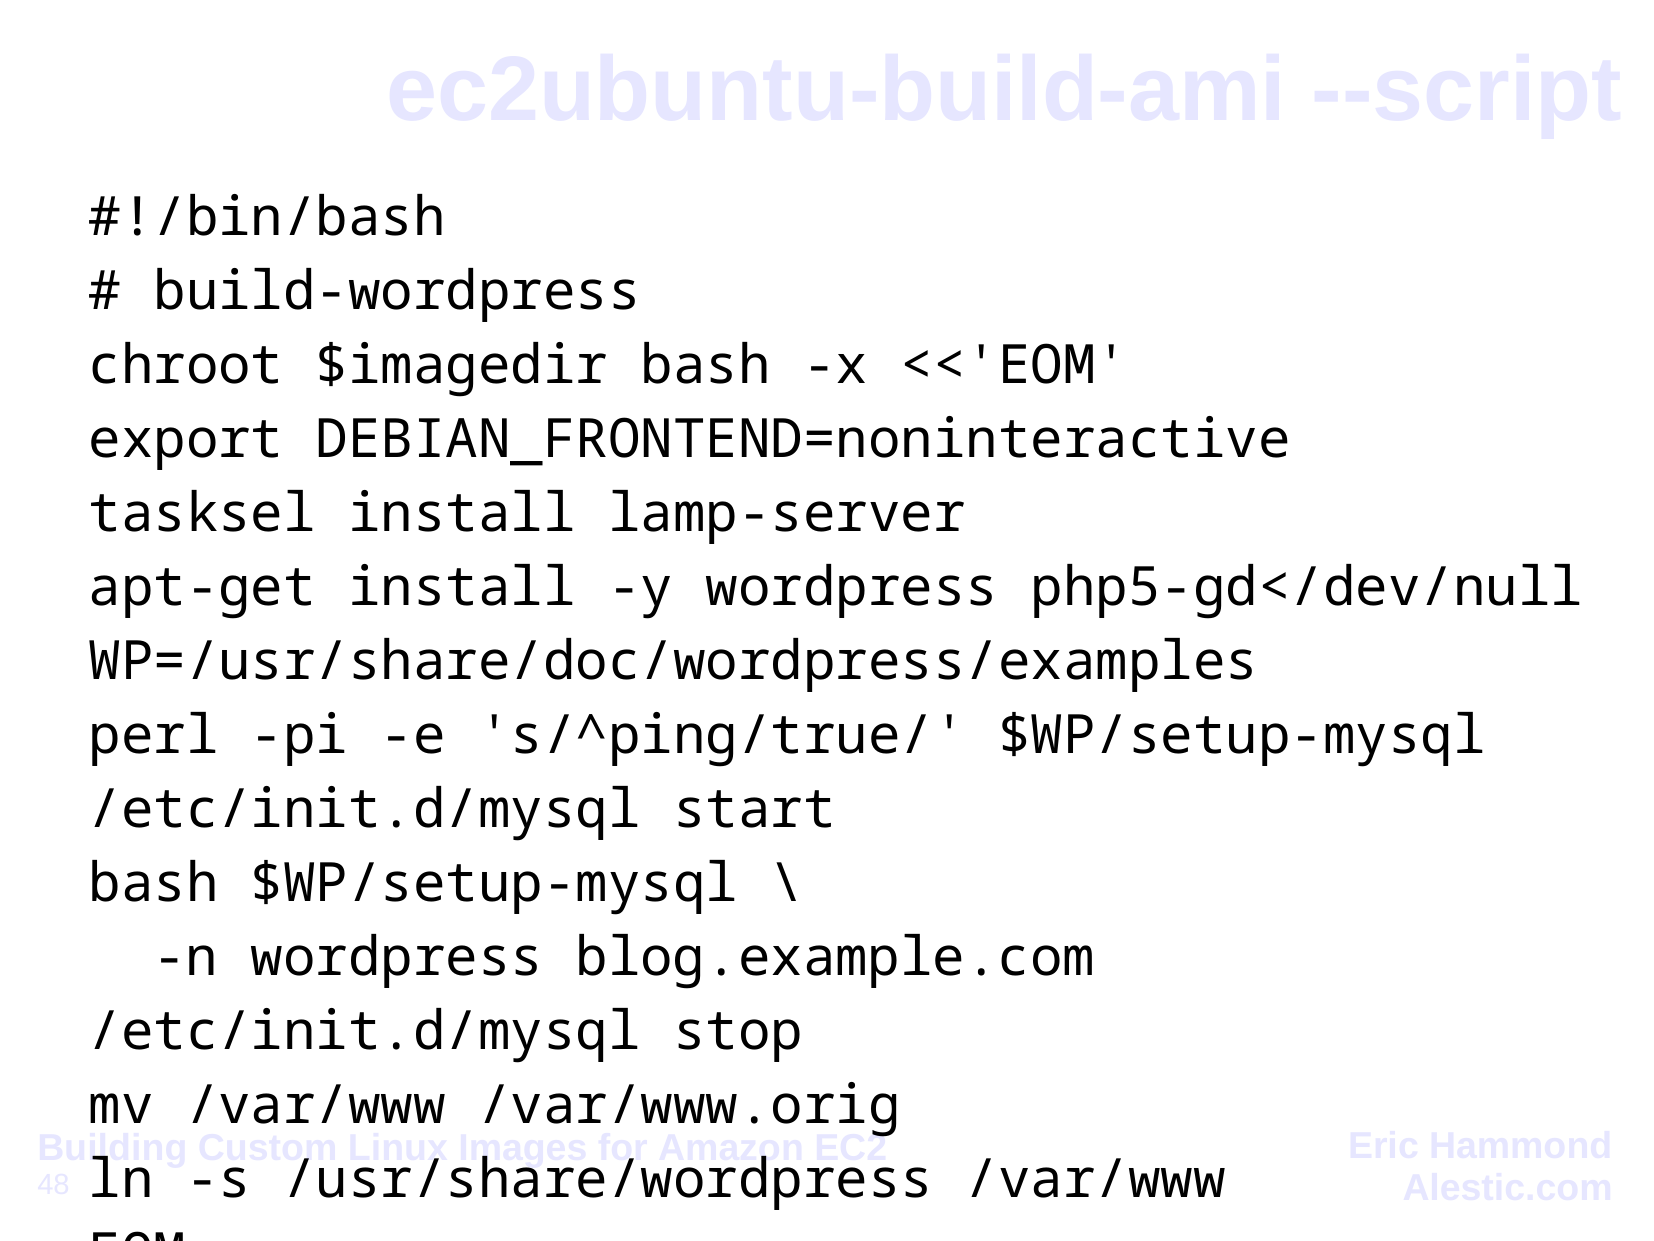

# ec2ubuntu-build-ami --script
#!/bin/bash
# build-wordpress
chroot $imagedir bash -x <<'EOM'
export DEBIAN_FRONTEND=noninteractive
tasksel install lamp-server
apt-get install -y wordpress php5-gd</dev/null
WP=/usr/share/doc/wordpress/examples
perl -pi -e 's/^ping/true/' $WP/setup-mysql
/etc/init.d/mysql start
bash $WP/setup-mysql \
 -n wordpress blog.example.com
/etc/init.d/mysql stop
mv /var/www /var/www.orig
ln -s /usr/share/wordpress /var/www
EOM
48
Eric Hammond
Alestic.com